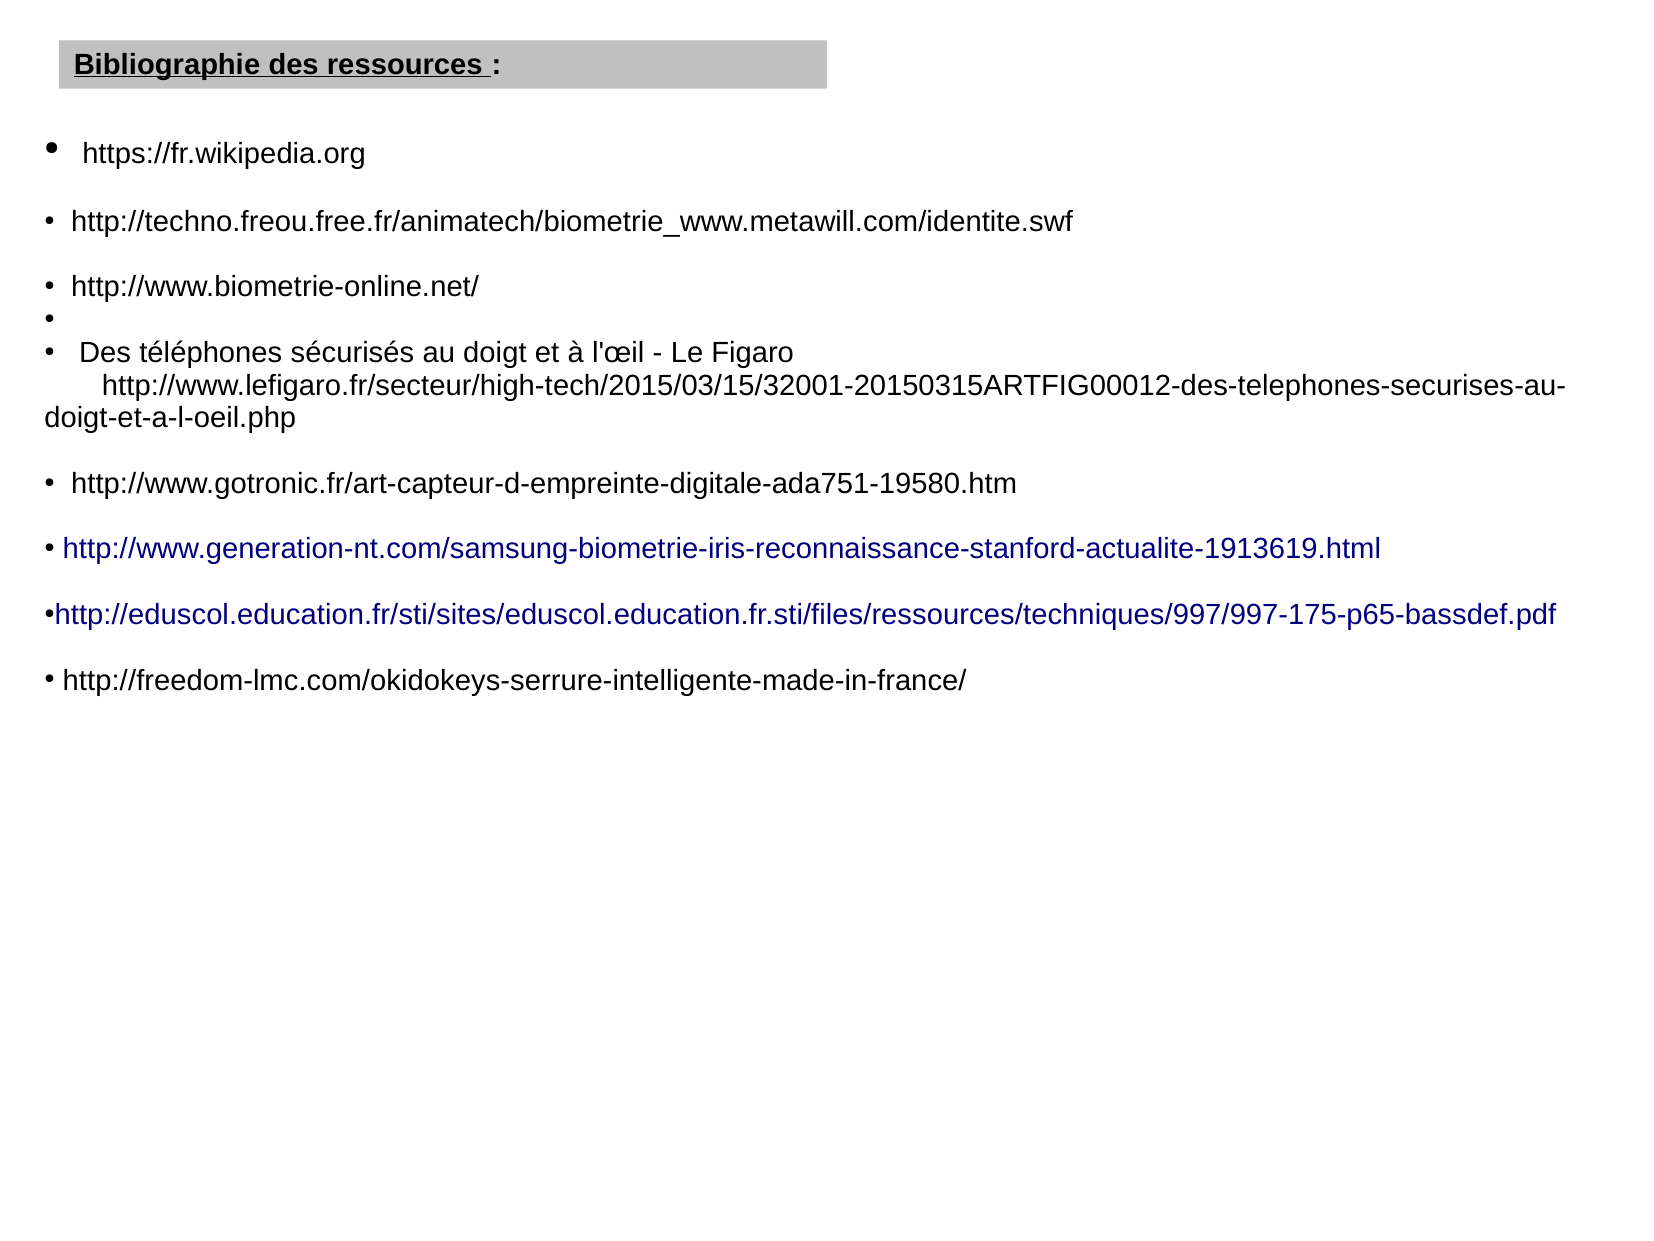

Bibliographie des ressources :
 https://fr.wikipedia.org
 http://techno.freou.free.fr/animatech/biometrie_www.metawill.com/identite.swf
 http://www.biometrie-online.net/
 Des téléphones sécurisés au doigt et à l'œil - Le Figaro
 http://www.lefigaro.fr/secteur/high-tech/2015/03/15/32001-20150315ARTFIG00012-des-telephones-securises-au-doigt-et-a-l-oeil.php
 http://www.gotronic.fr/art-capteur-d-empreinte-digitale-ada751-19580.htm
 http://www.generation-nt.com/samsung-biometrie-iris-reconnaissance-stanford-actualite-1913619.html
http://eduscol.education.fr/sti/sites/eduscol.education.fr.sti/files/ressources/techniques/997/997-175-p65-bassdef.pdf
 http://freedom-lmc.com/okidokeys-serrure-intelligente-made-in-france/